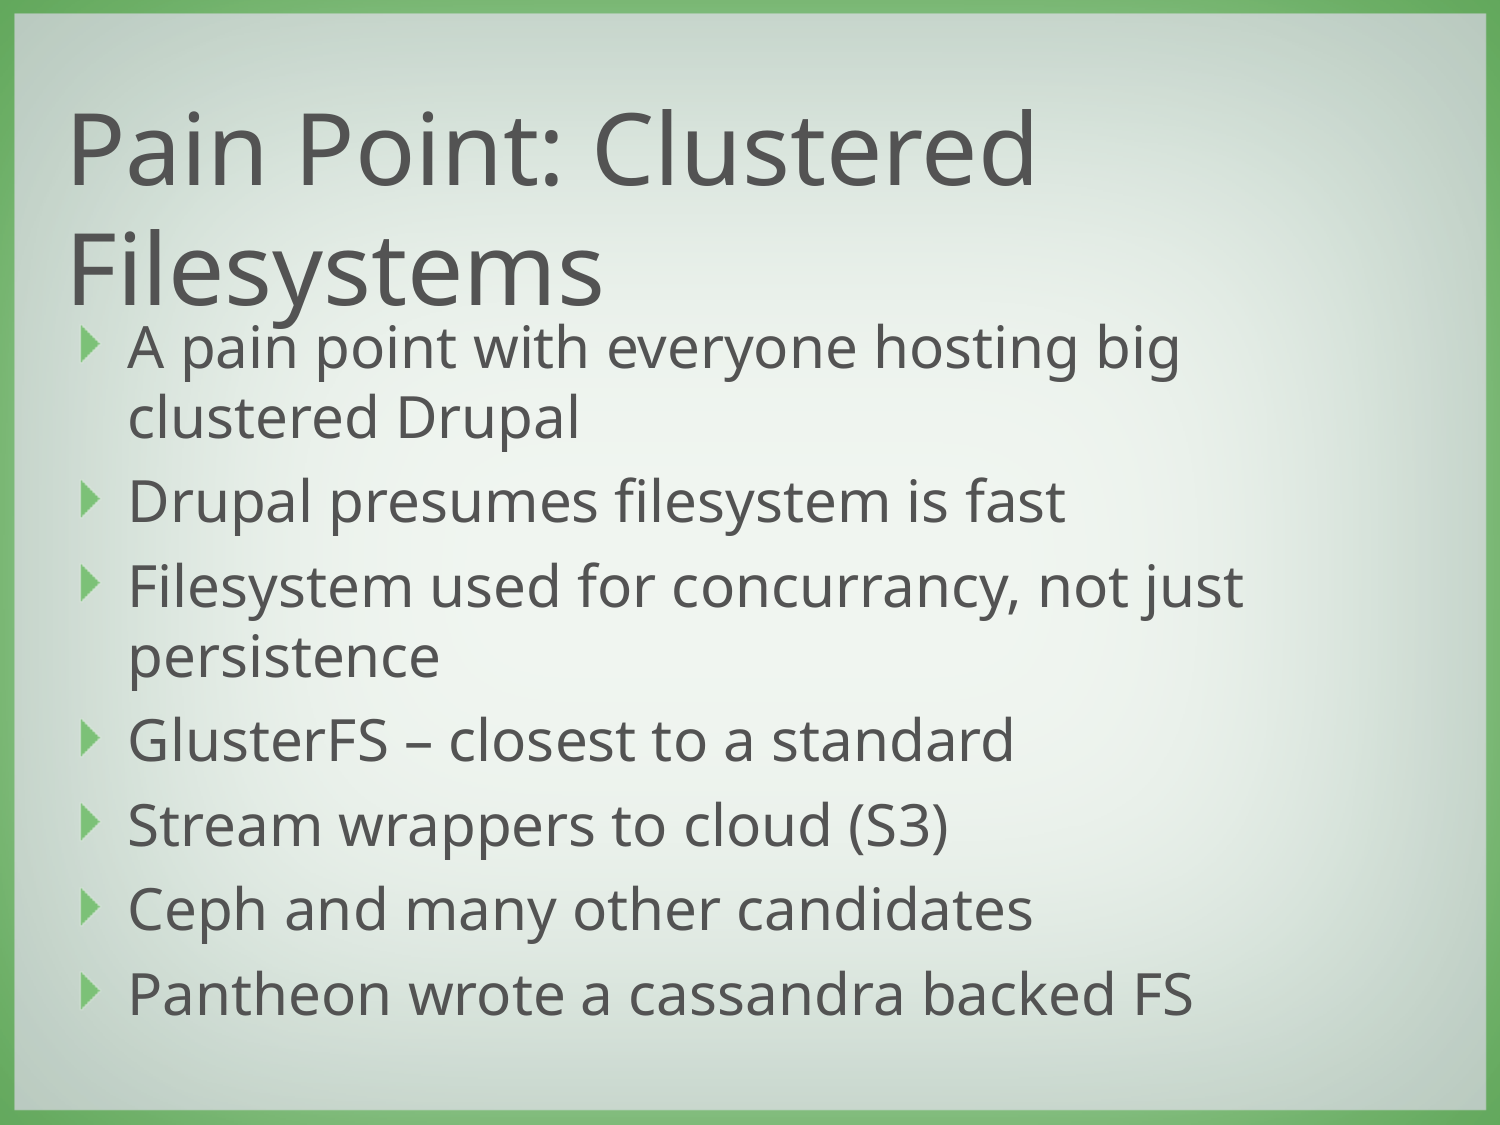

# Pain Point: Clustered Filesystems
A pain point with everyone hosting big clustered Drupal
Drupal presumes filesystem is fast
Filesystem used for concurrancy, not just persistence
GlusterFS – closest to a standard
Stream wrappers to cloud (S3)
Ceph and many other candidates
Pantheon wrote a cassandra backed FS